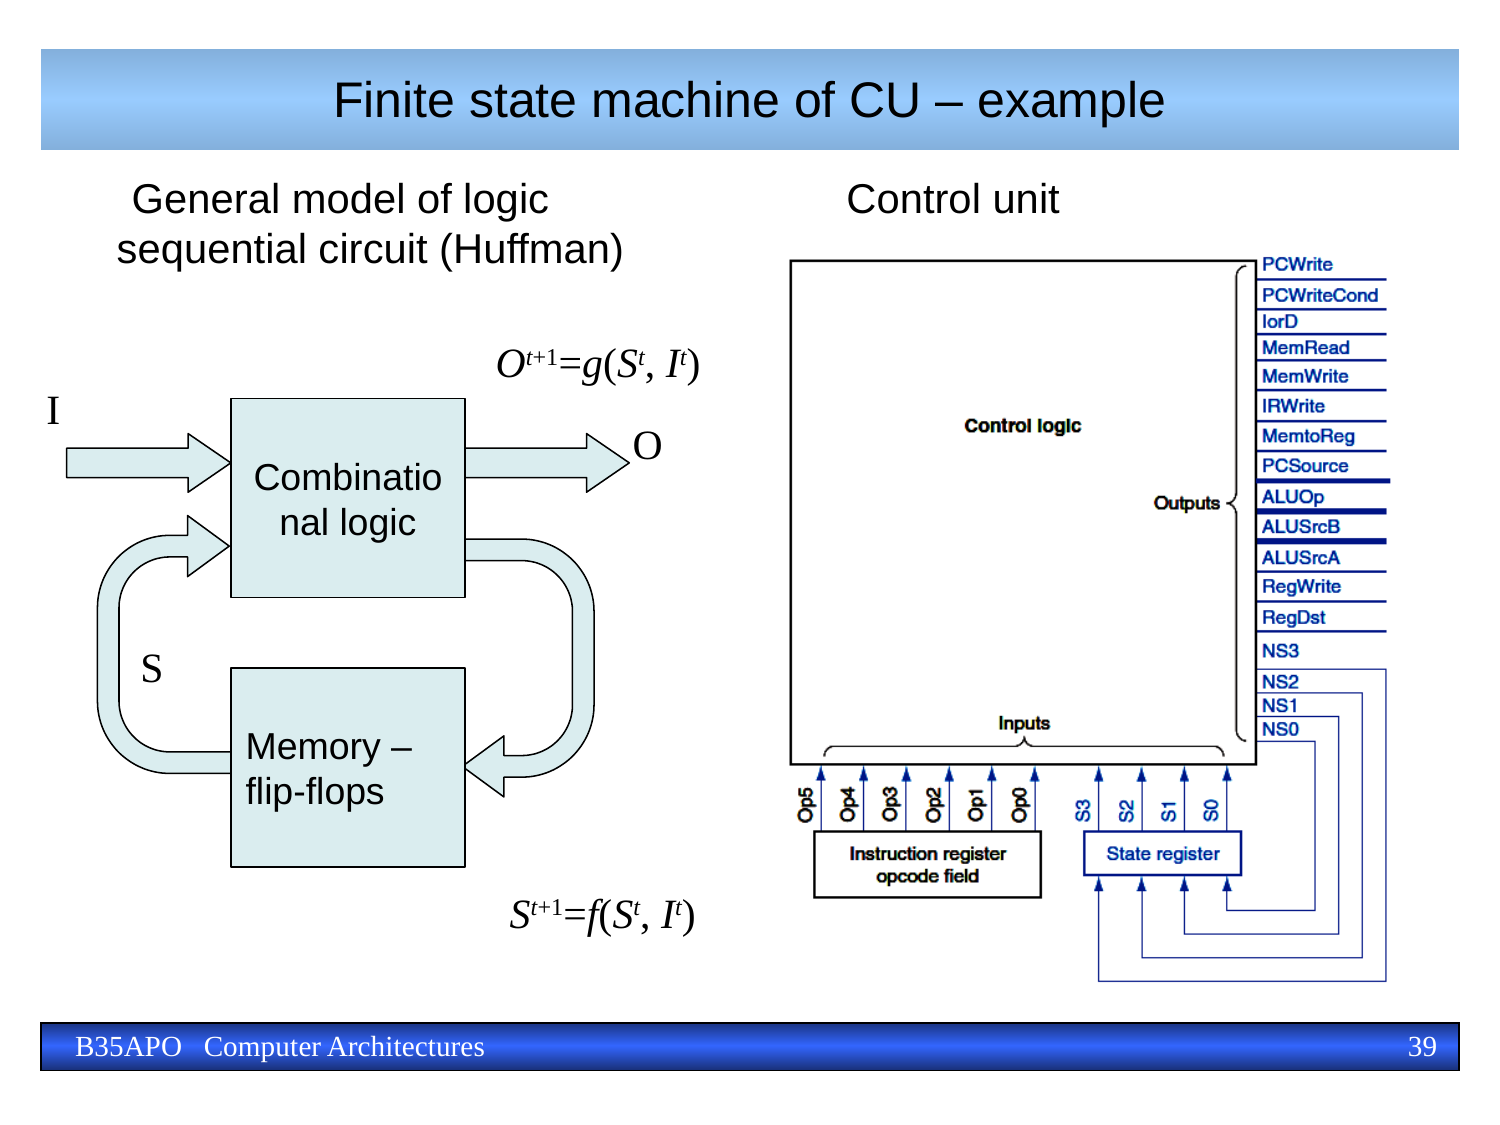

# Finite state machine of CU – example
General model of logic sequential circuit (Huffman)
Control unit
Ot+1=g(St, It)
I
Combinational logic
O
S
Memory – flip-flops
St+1=f(St, It)
B35APO Computer Architectures
39